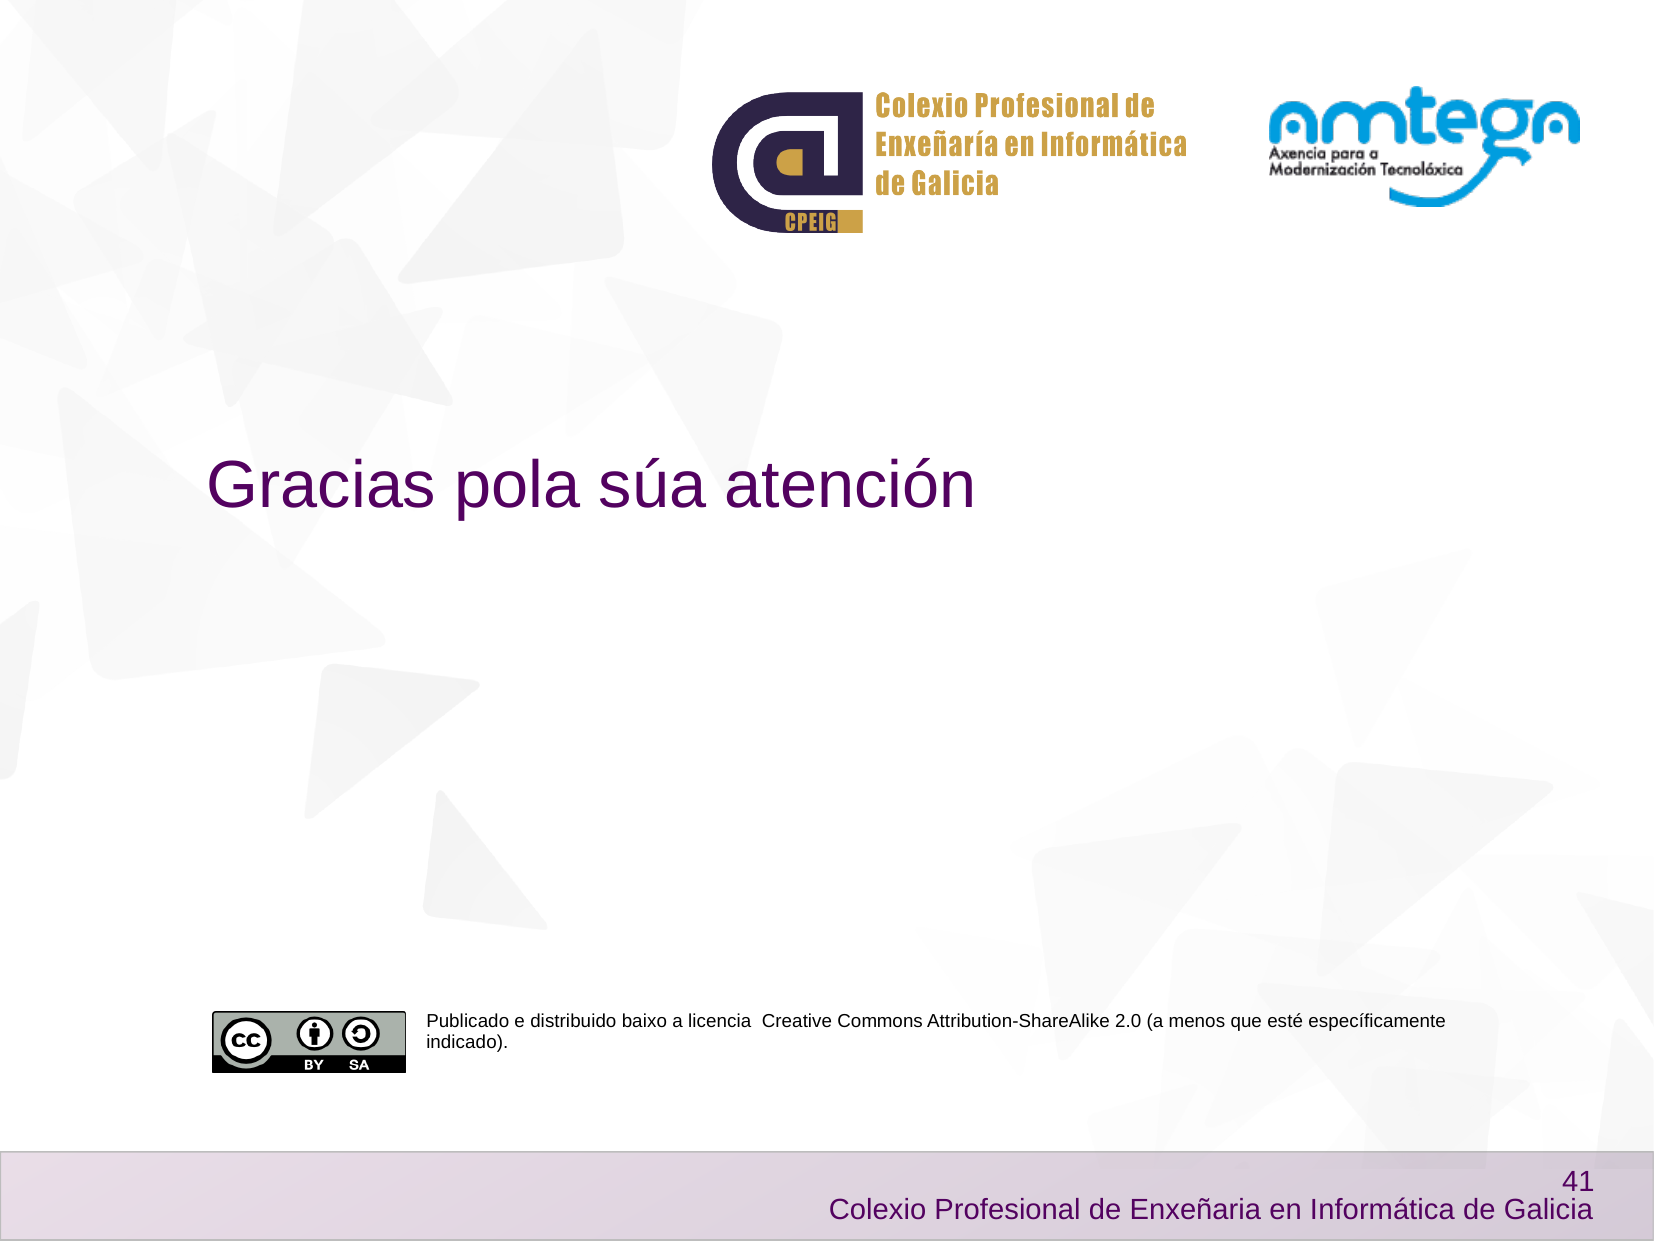

# Gracias pola súa atención
41
Colexio Profesional de Enxeñaria en Informática de Galicia